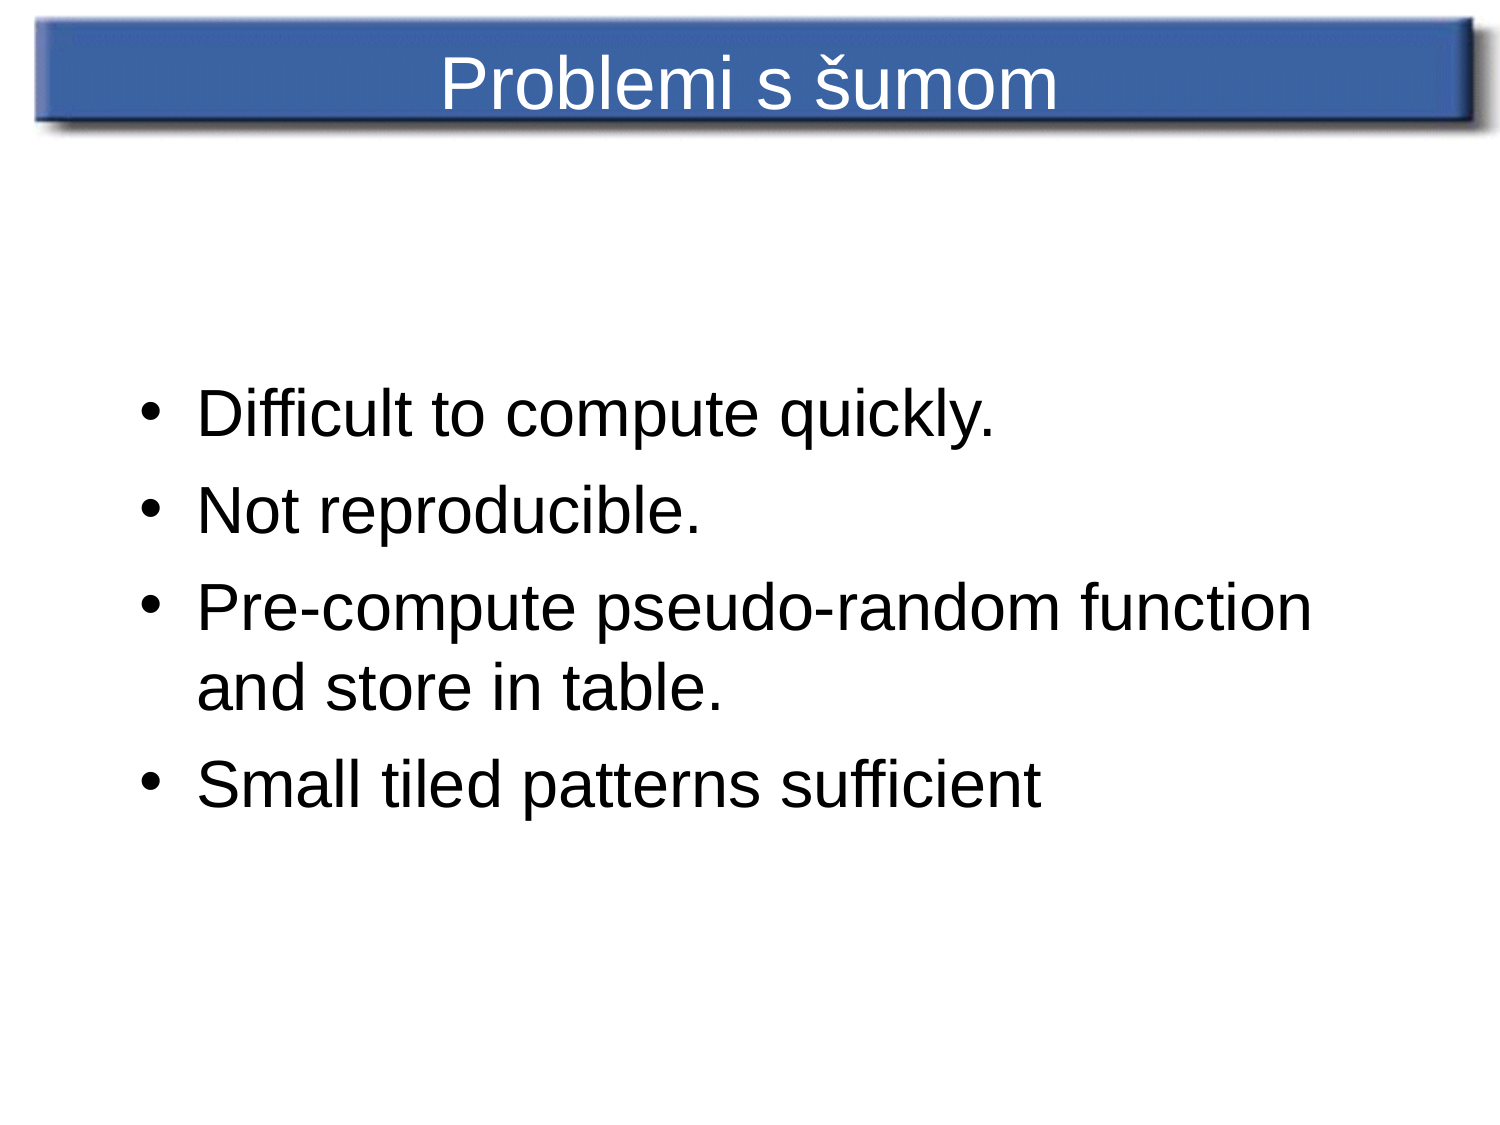

# Problemi s šumom
Difficult to compute quickly.
Not reproducible.
Pre-compute pseudo-random function and store in table.
Small tiled patterns sufficient